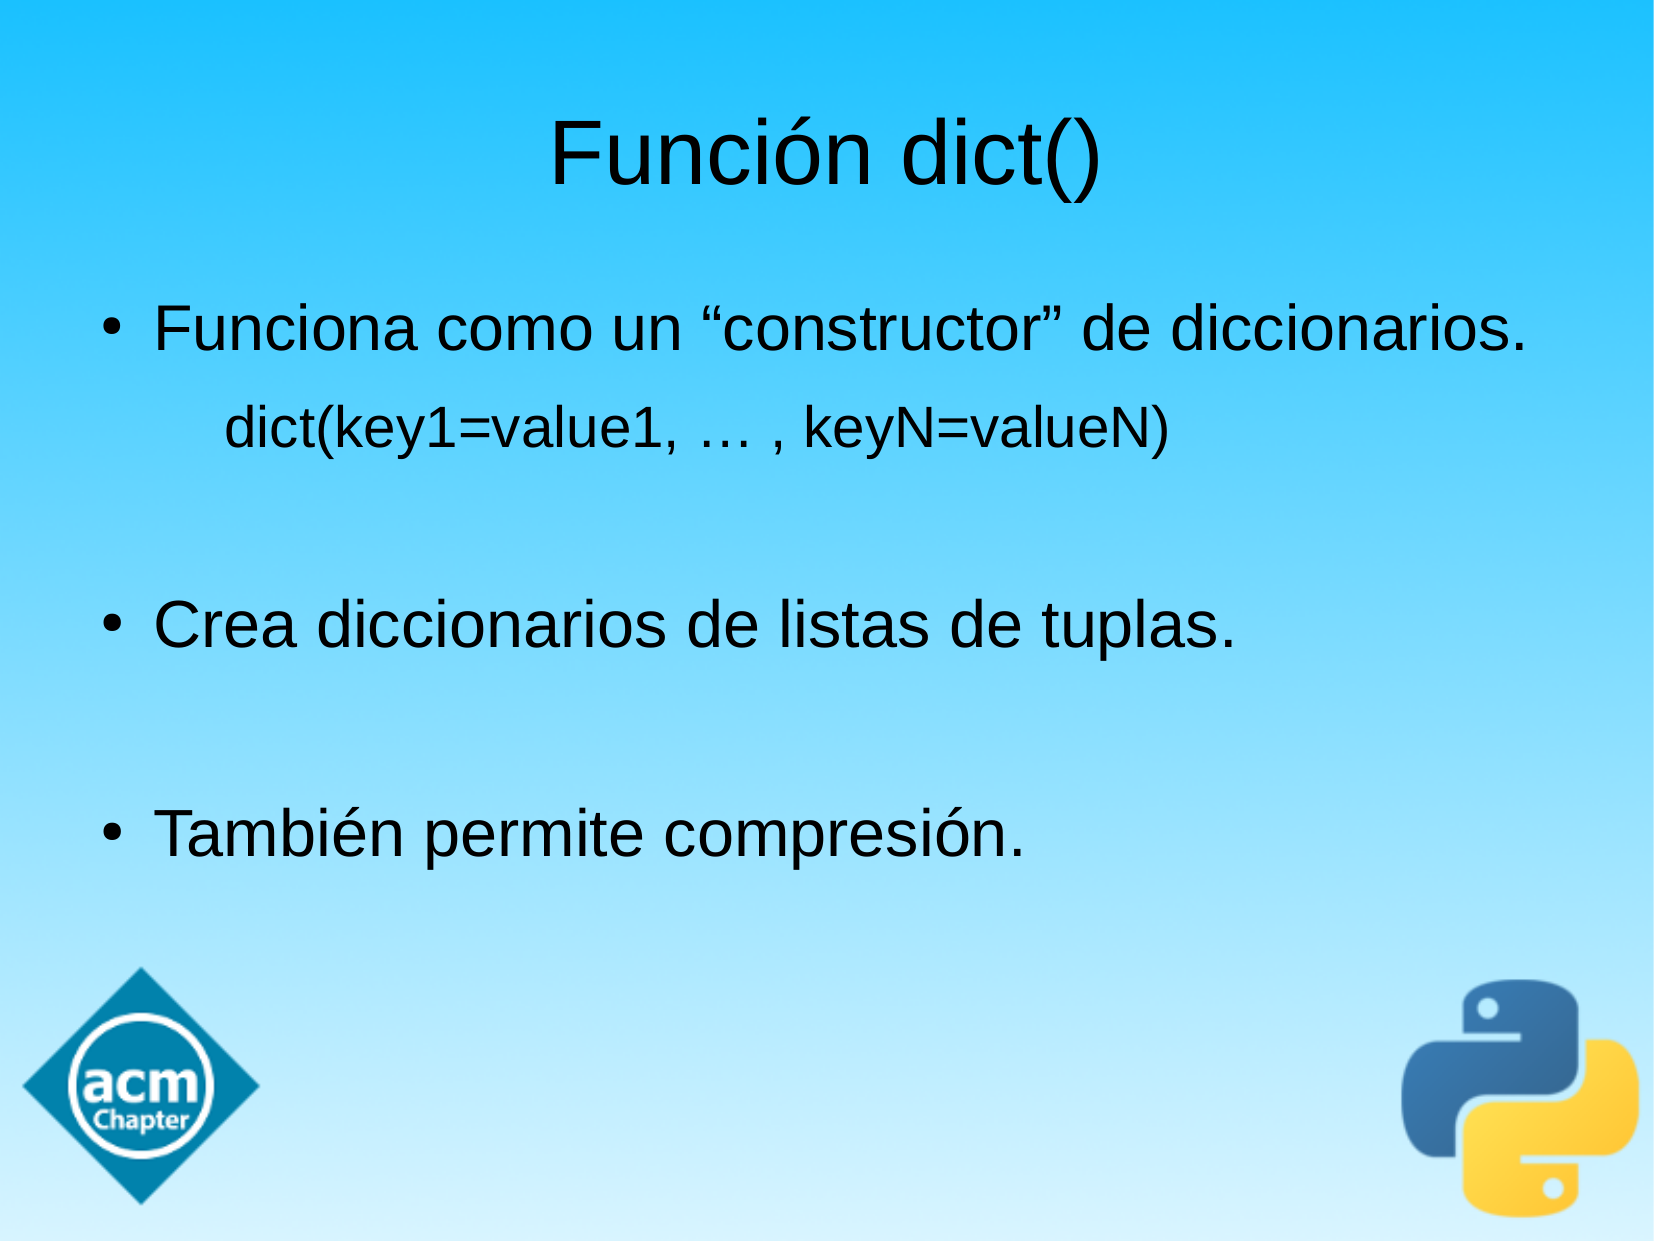

# Función dict()
Funciona como un “constructor” de diccionarios.
dict(key1=value1, … , keyN=valueN)
Crea diccionarios de listas de tuplas.
También permite compresión.